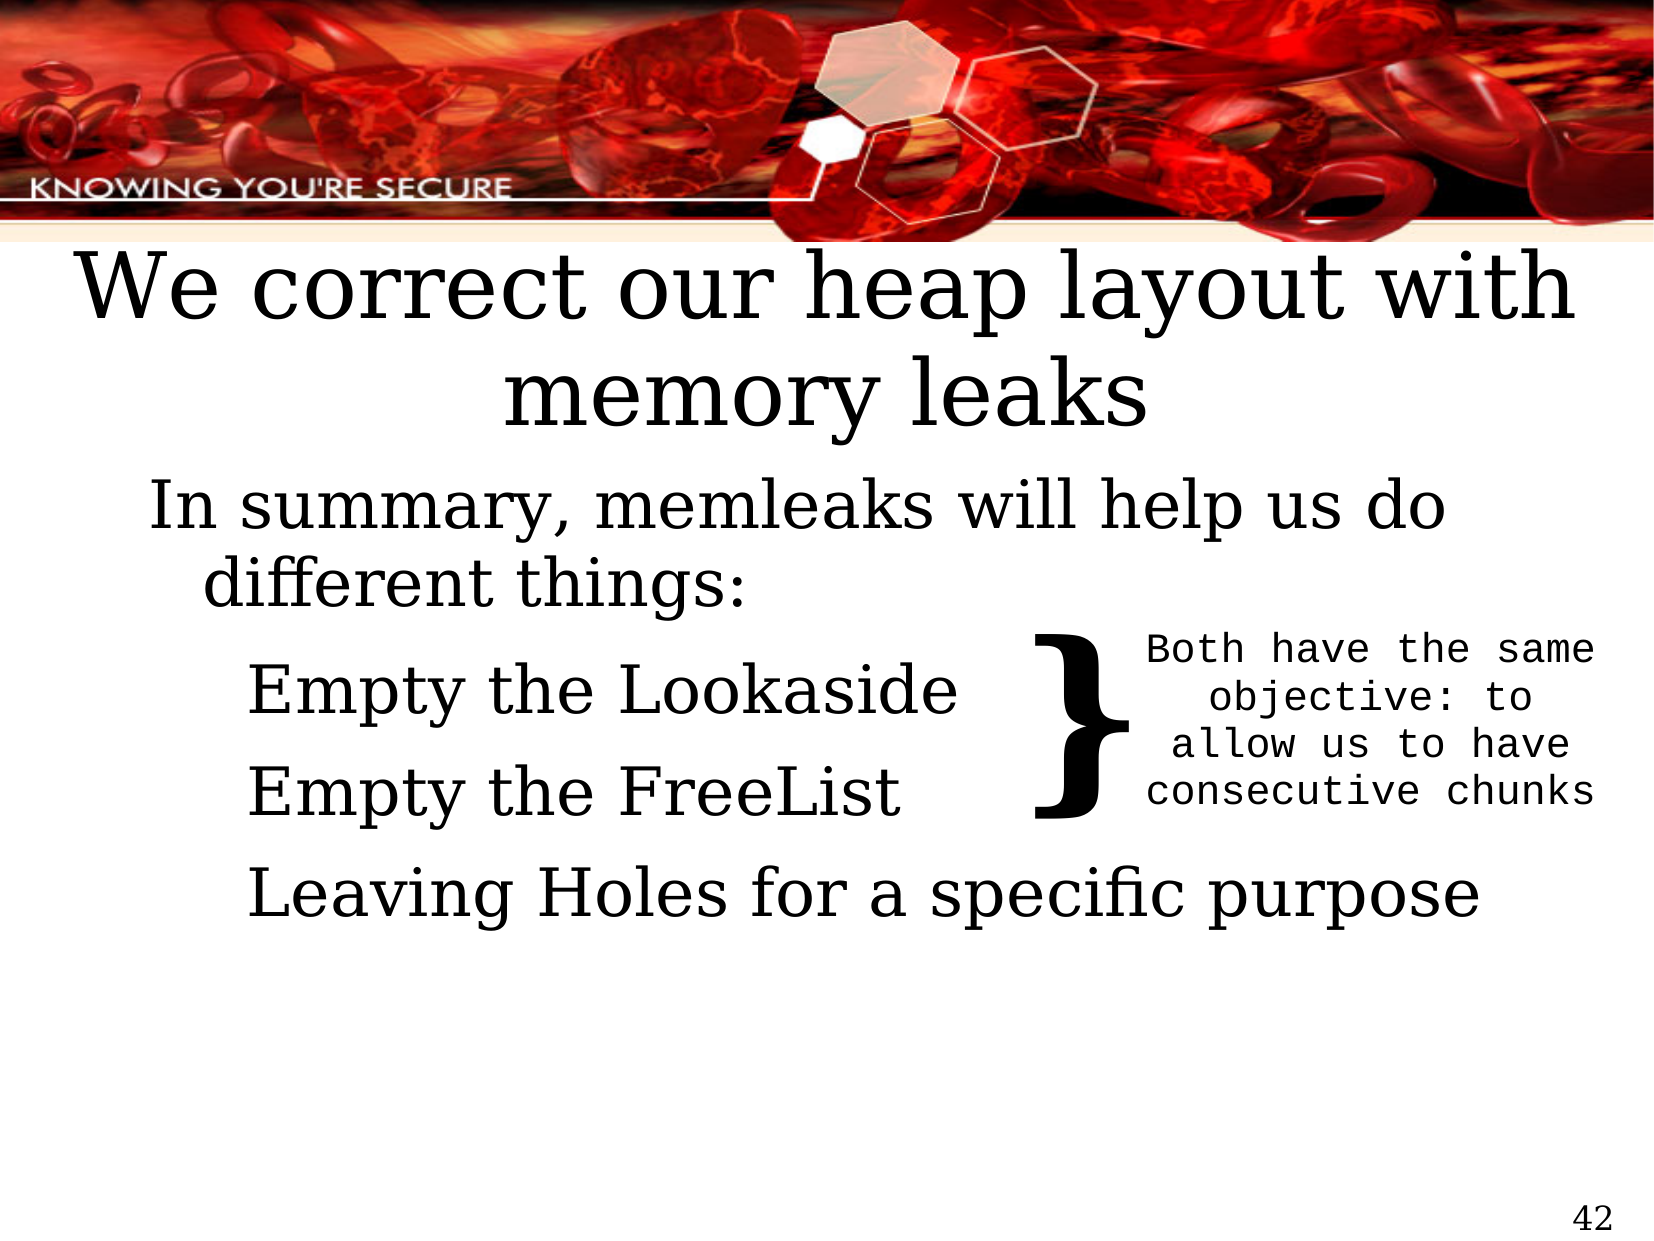

# We correct our heap layout with memory leaks
In summary, memleaks will help us do different things:
 Empty the Lookaside
 Empty the FreeList
 Leaving Holes for a specific purpose
}
Both have the same objective: to allow us to have consecutive chunks